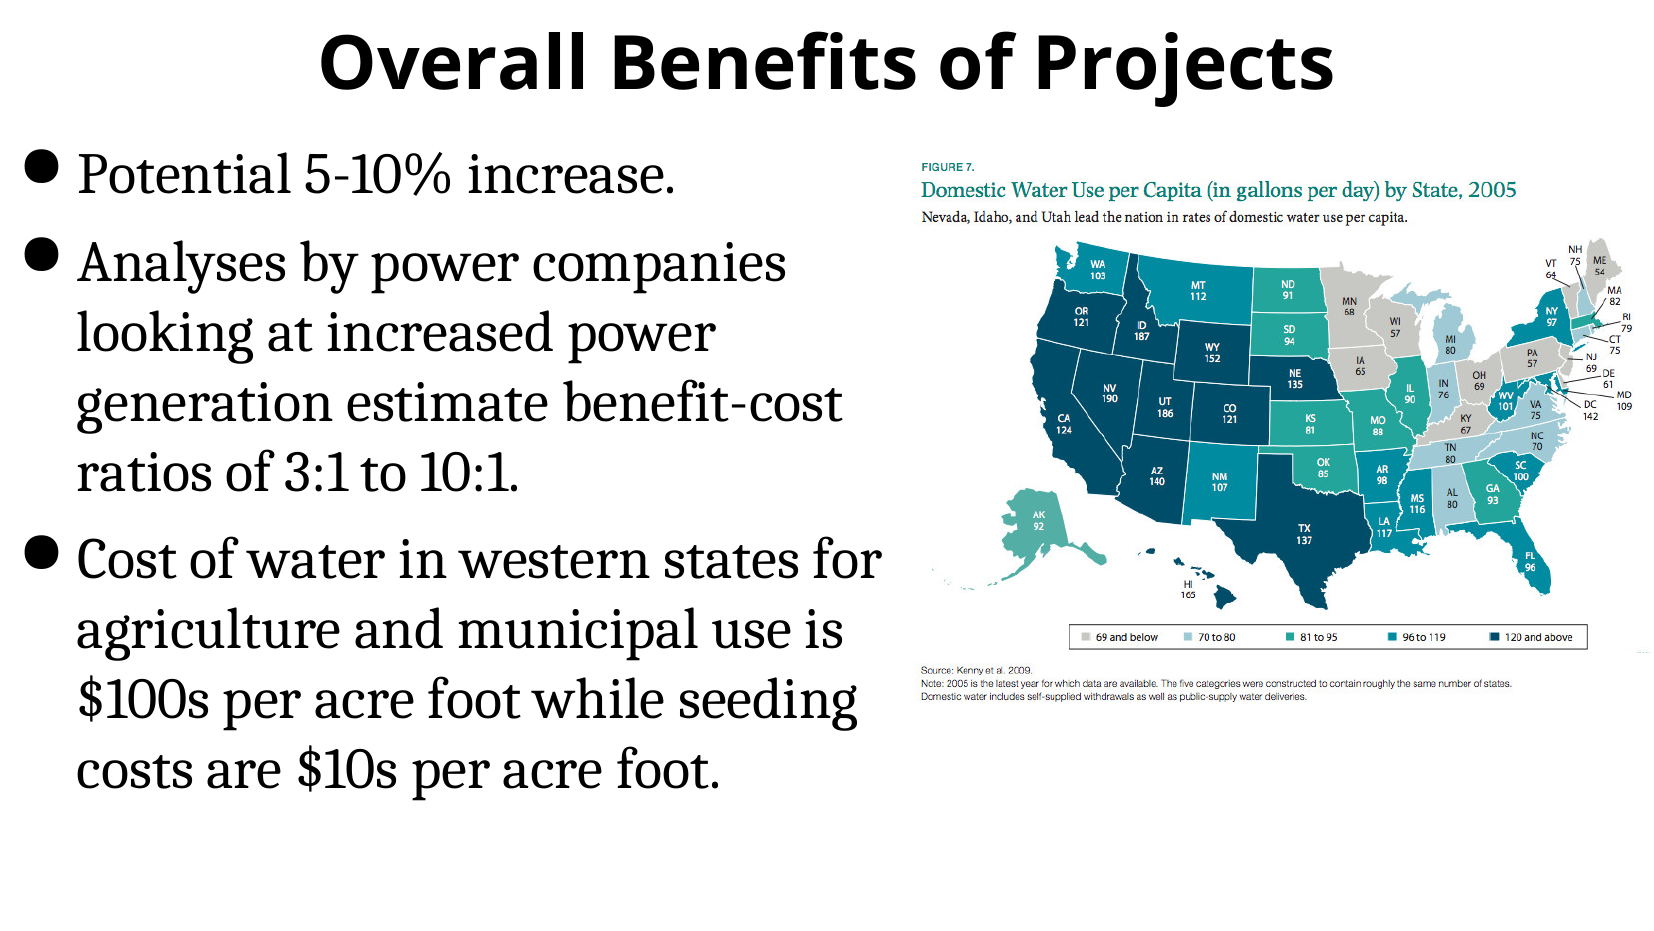

# Overall Benefits of Projects
 Potential 5-10% increase.
 Analyses by power companies looking at increased power generation estimate benefit-cost ratios of 3:1 to 10:1.
 Cost of water in western states for agriculture and municipal use is $100s per acre foot while seeding costs are $10s per acre foot.